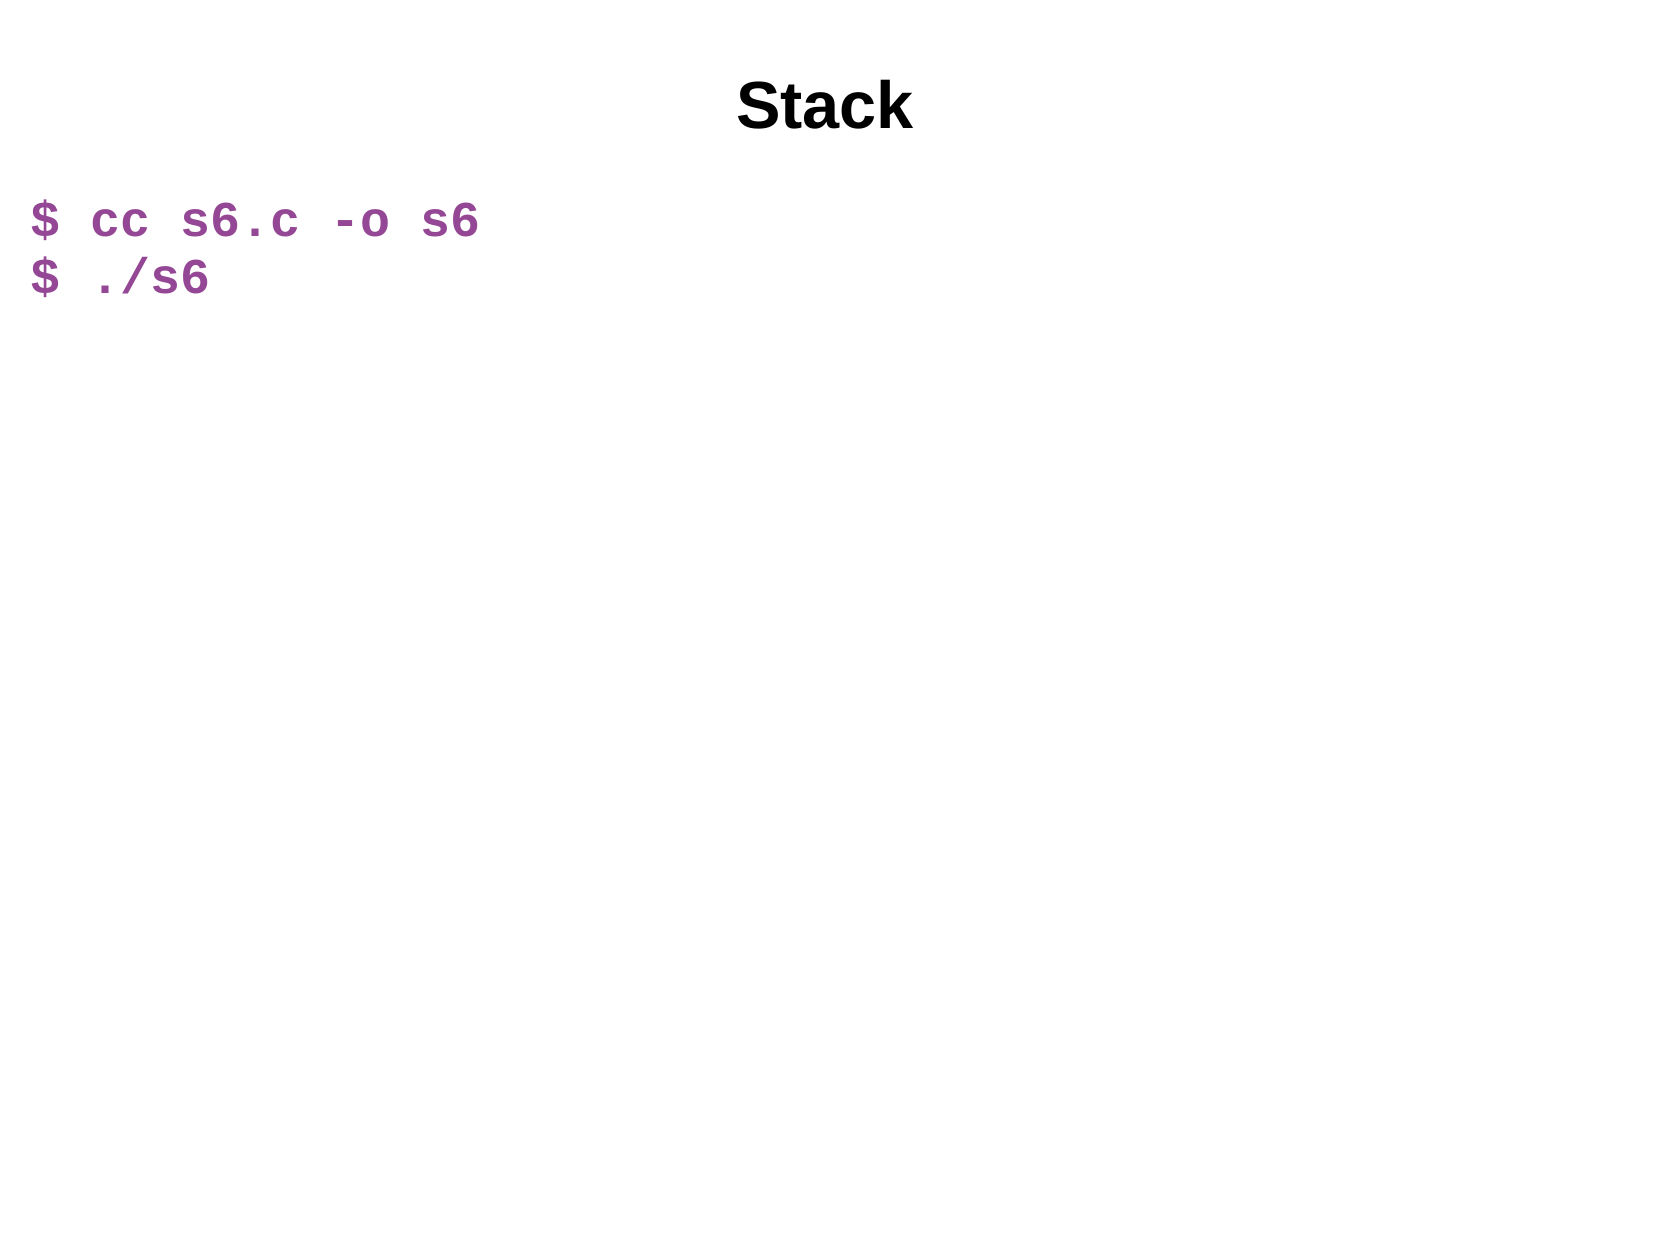

# Stack
$ cc s6.c -o s6
$ ./s6